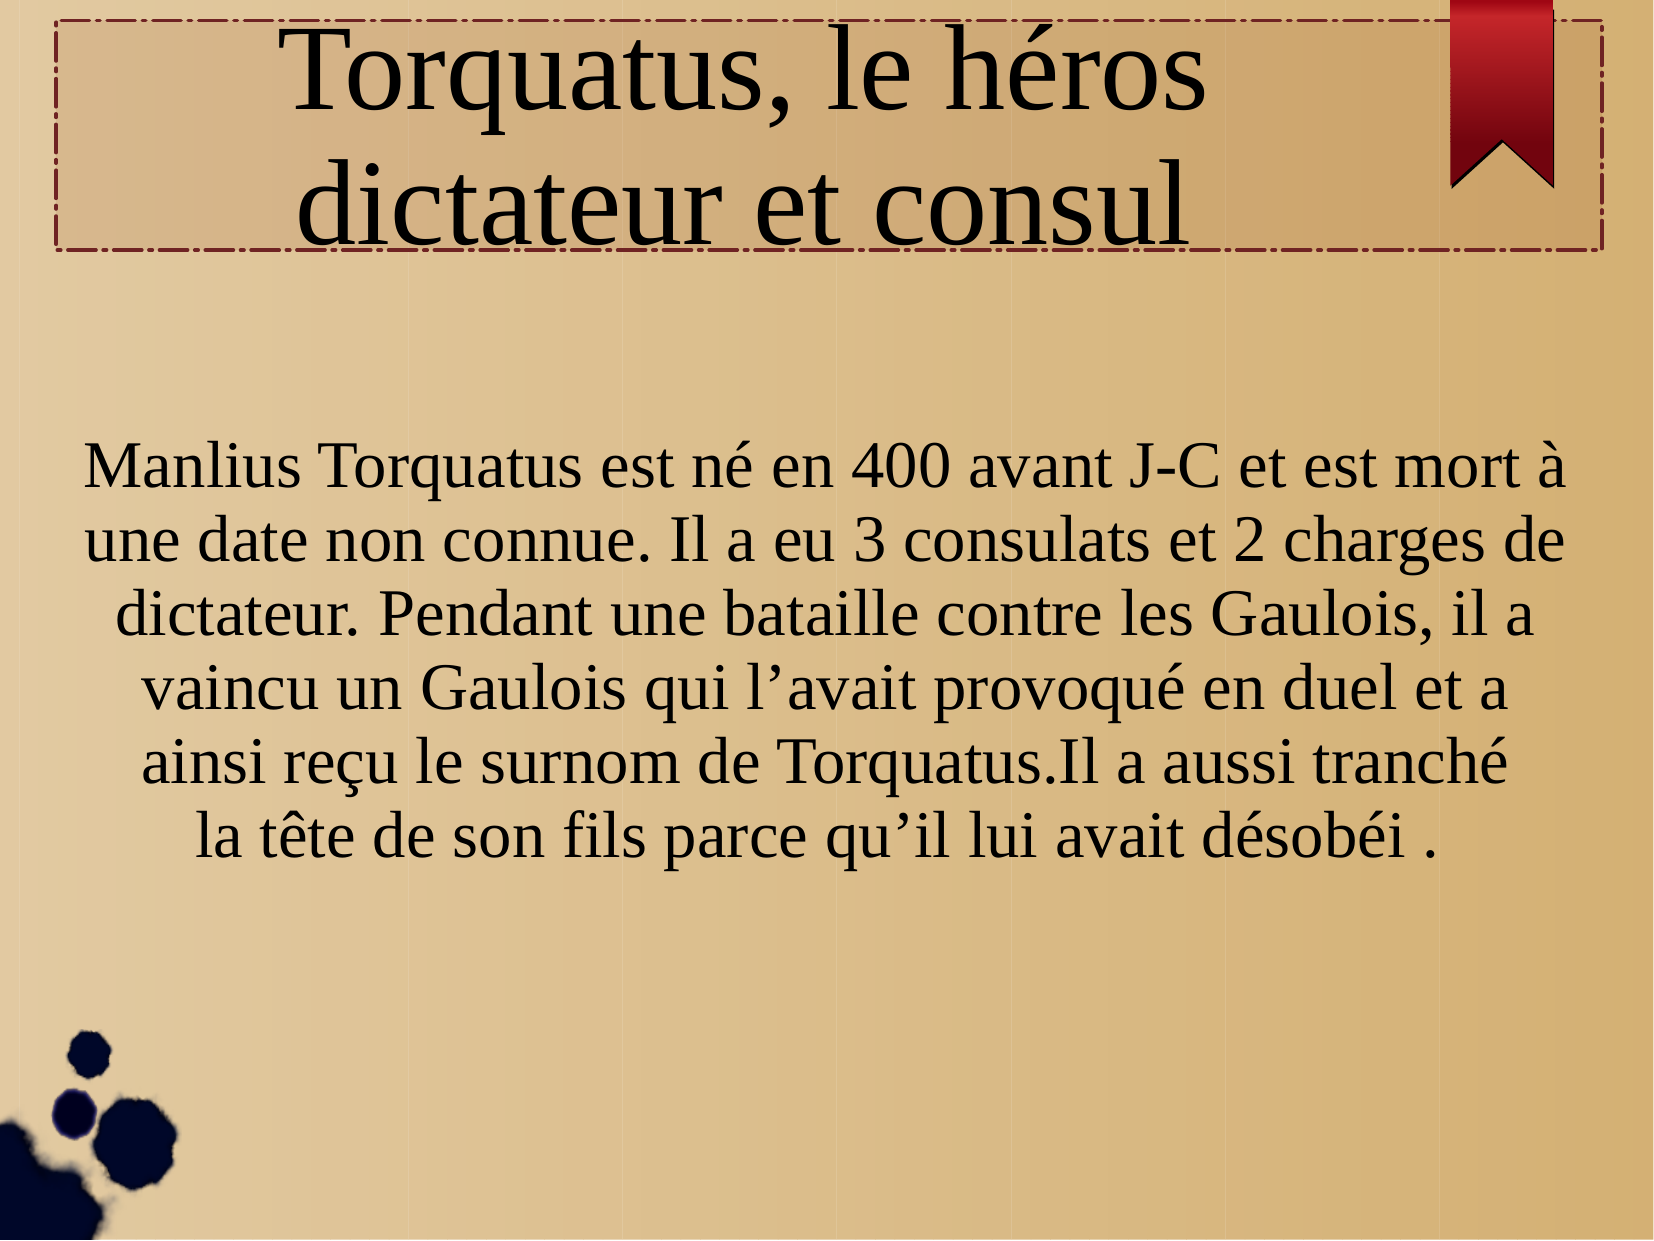

# Torquatus, le héros dictateur et consul
Manlius Torquatus est né en 400 avant J-C et est mort à une date non connue. Il a eu 3 consulats et 2 charges de dictateur. Pendant une bataille contre les Gaulois, il a vaincu un Gaulois qui l’avait provoqué en duel et a ainsi reçu le surnom de Torquatus.Il a aussi tranché
la tête de son fils parce qu’il lui avait désobéi .